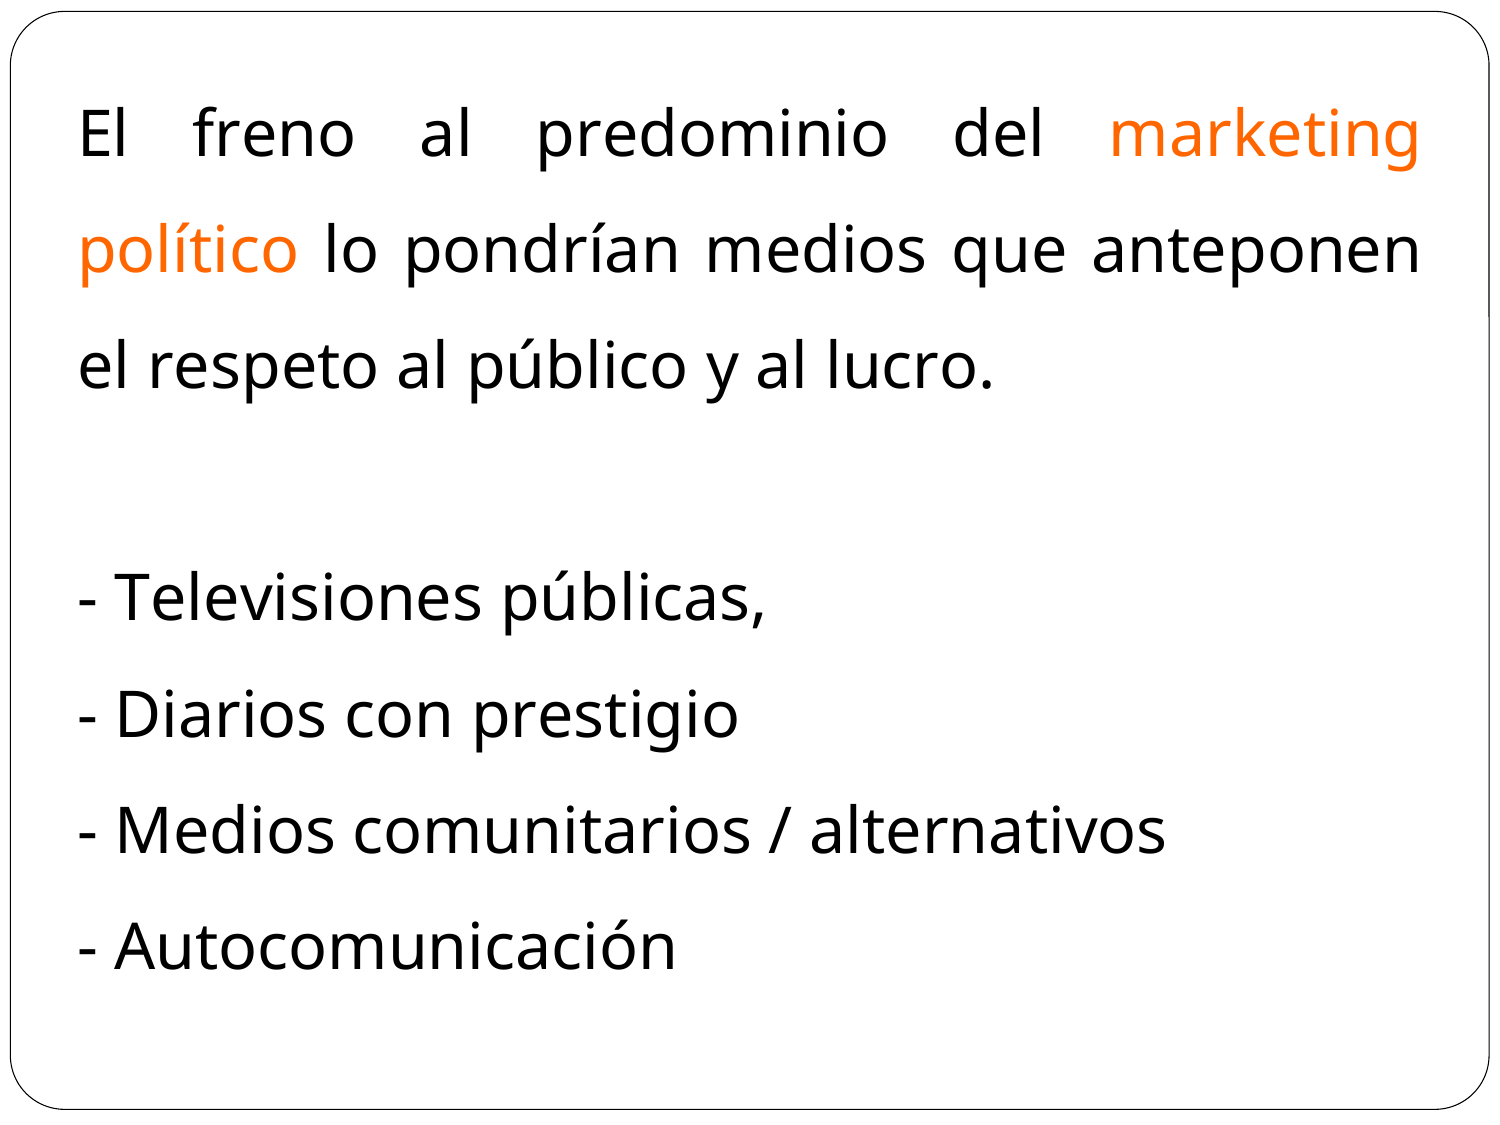

#
El freno al predominio del marketing político lo pondrían medios que anteponen el respeto al público y al lucro.
- Televisiones públicas,
- Diarios con prestigio
- Medios comunitarios / alternativos
- Autocomunicación